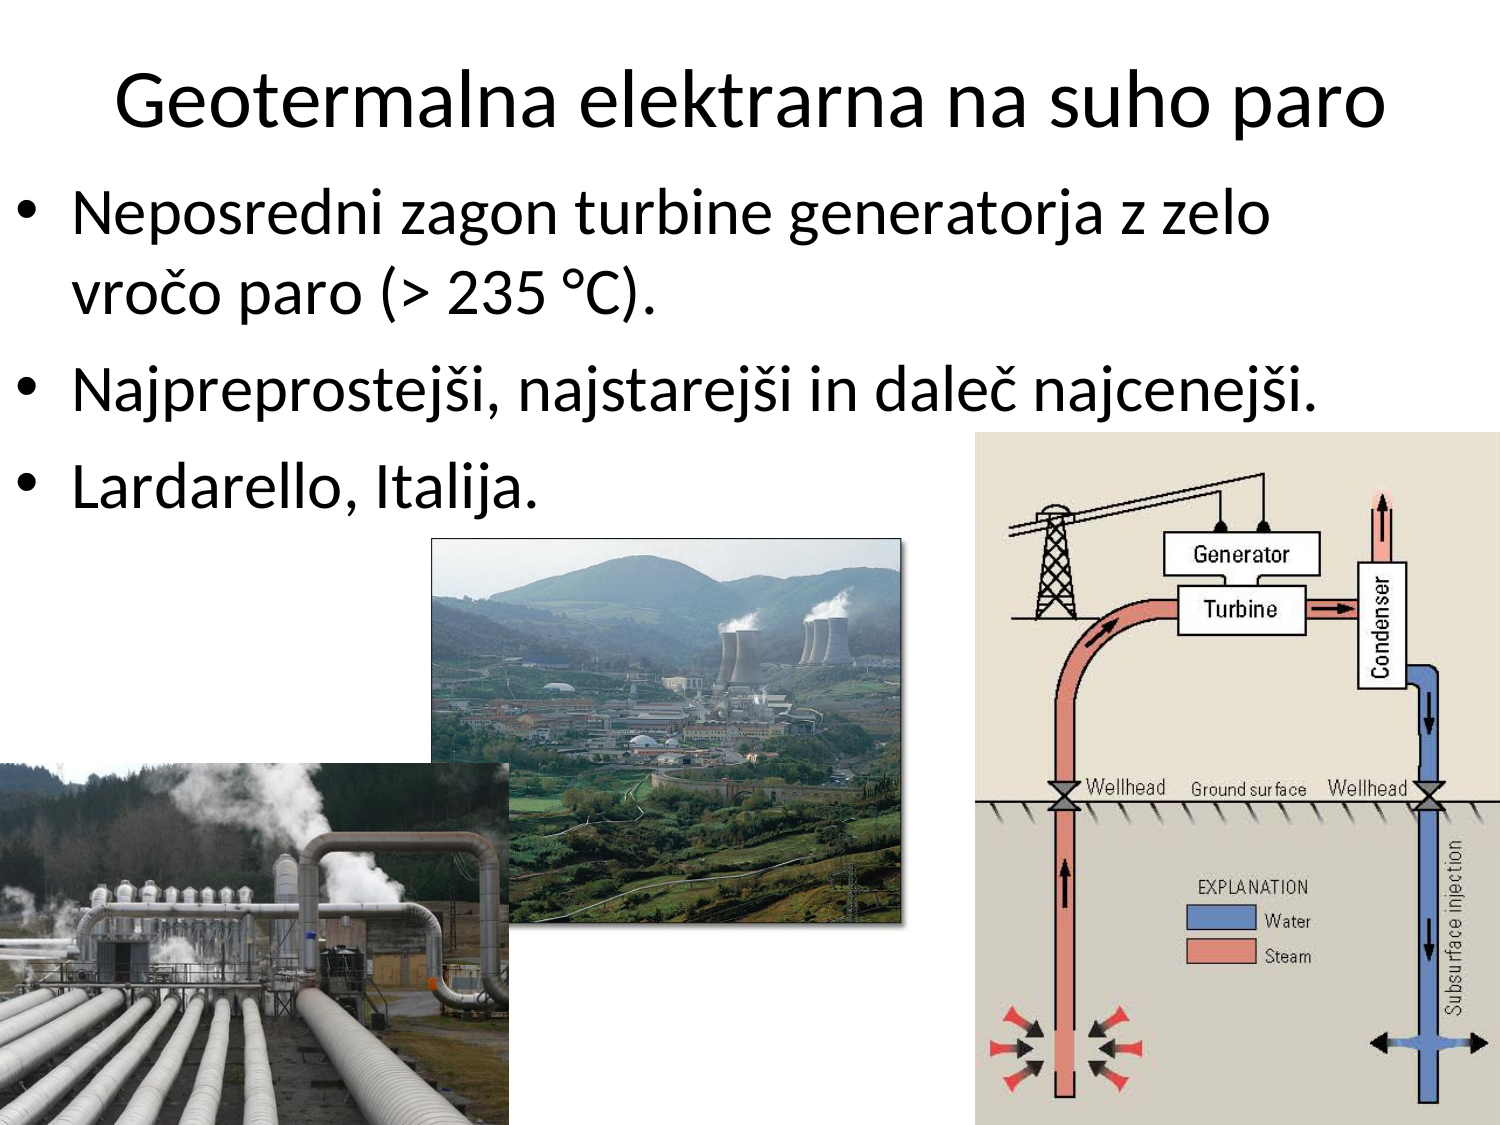

Geotermalna elektrarna na suho paro
Neposredni zagon turbine generatorja z zelo vročo paro (> 235 °C).
Najpreprostejši, najstarejši in daleč najcenejši.
Lardarello, Italija.